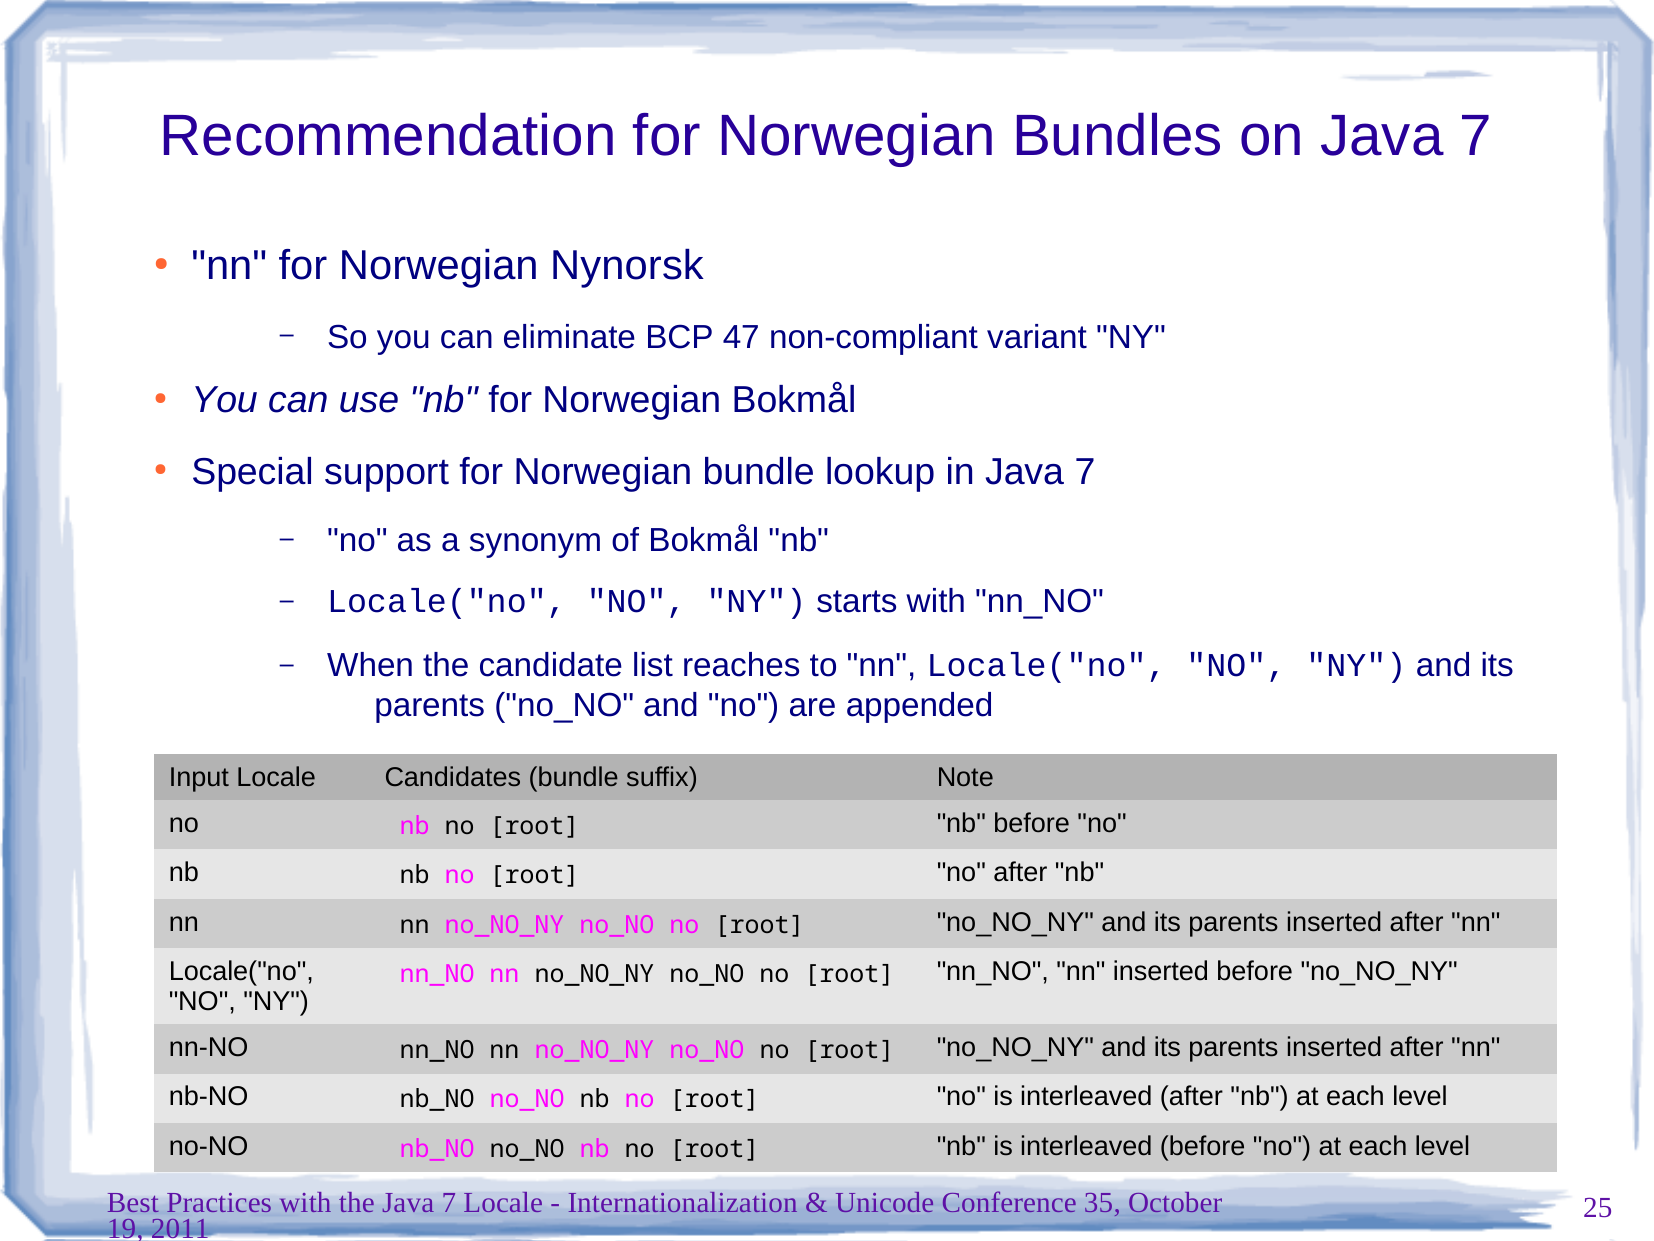

# Recommendation for Norwegian Bundles on Java 7
"nn" for Norwegian Nynorsk
So you can eliminate BCP 47 non-compliant variant "NY"
You can use "nb" for Norwegian Bokmål
Special support for Norwegian bundle lookup in Java 7
"no" as a synonym of Bokmål "nb"
Locale("no", "NO", "NY") starts with "nn_NO"
When the candidate list reaches to "nn", Locale("no", "NO", "NY") and its parents ("no_NO" and "no") are appended
| Input Locale | Candidates (bundle suffix) | Note |
| --- | --- | --- |
| no | nb no [root] | "nb" before "no" |
| nb | nb no [root] | "no" after "nb" |
| nn | nn no\_NO\_NY no\_NO no [root] | "no\_NO\_NY" and its parents inserted after "nn" |
| Locale("no", "NO", "NY") | nn\_NO nn no\_NO\_NY no\_NO no [root] | "nn\_NO", "nn" inserted before "no\_NO\_NY" |
| nn-NO | nn\_NO nn no\_NO\_NY no\_NO no [root] | "no\_NO\_NY" and its parents inserted after "nn" |
| nb-NO | nb\_NO no\_NO nb no [root] | "no" is interleaved (after "nb") at each level |
| no-NO | nb\_NO no\_NO nb no [root] | "nb" is interleaved (before "no") at each level |
Best Practices with the Java 7 Locale - Internationalization & Unicode Conference 35, October 19, 2011
25